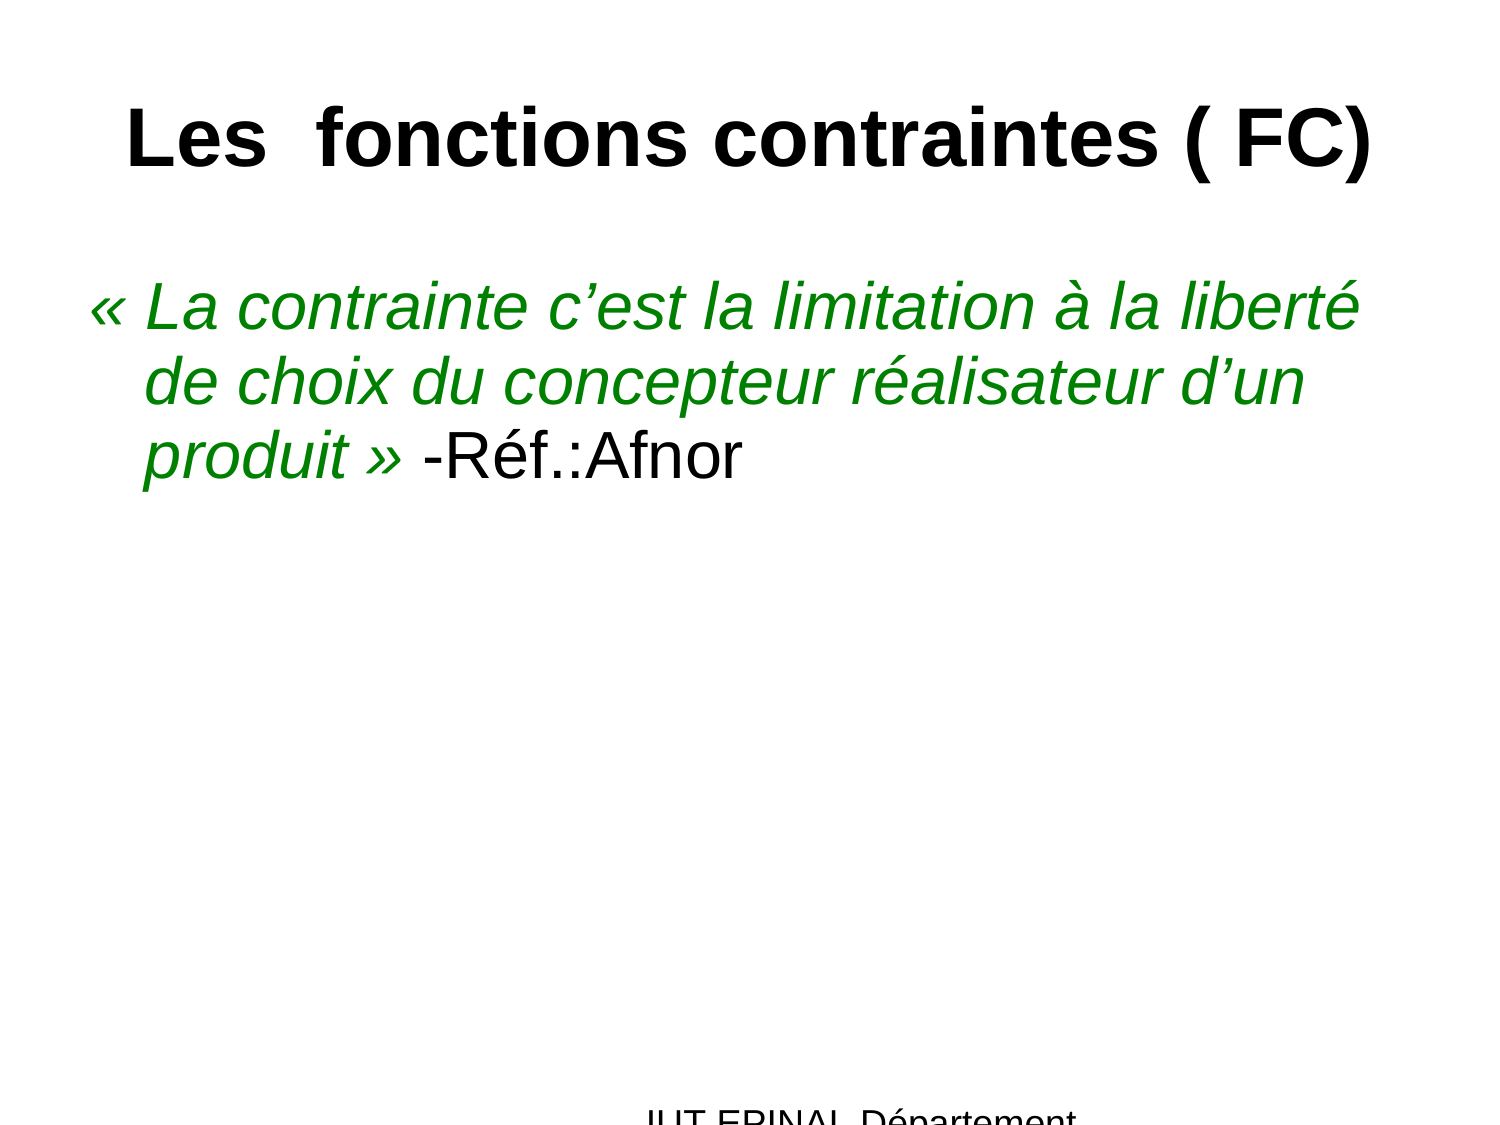

# Les fonctions contraintes ( FC)
« La contrainte c’est la limitation à la liberté de choix du concepteur réalisateur d’un produit » -Réf.:Afnor